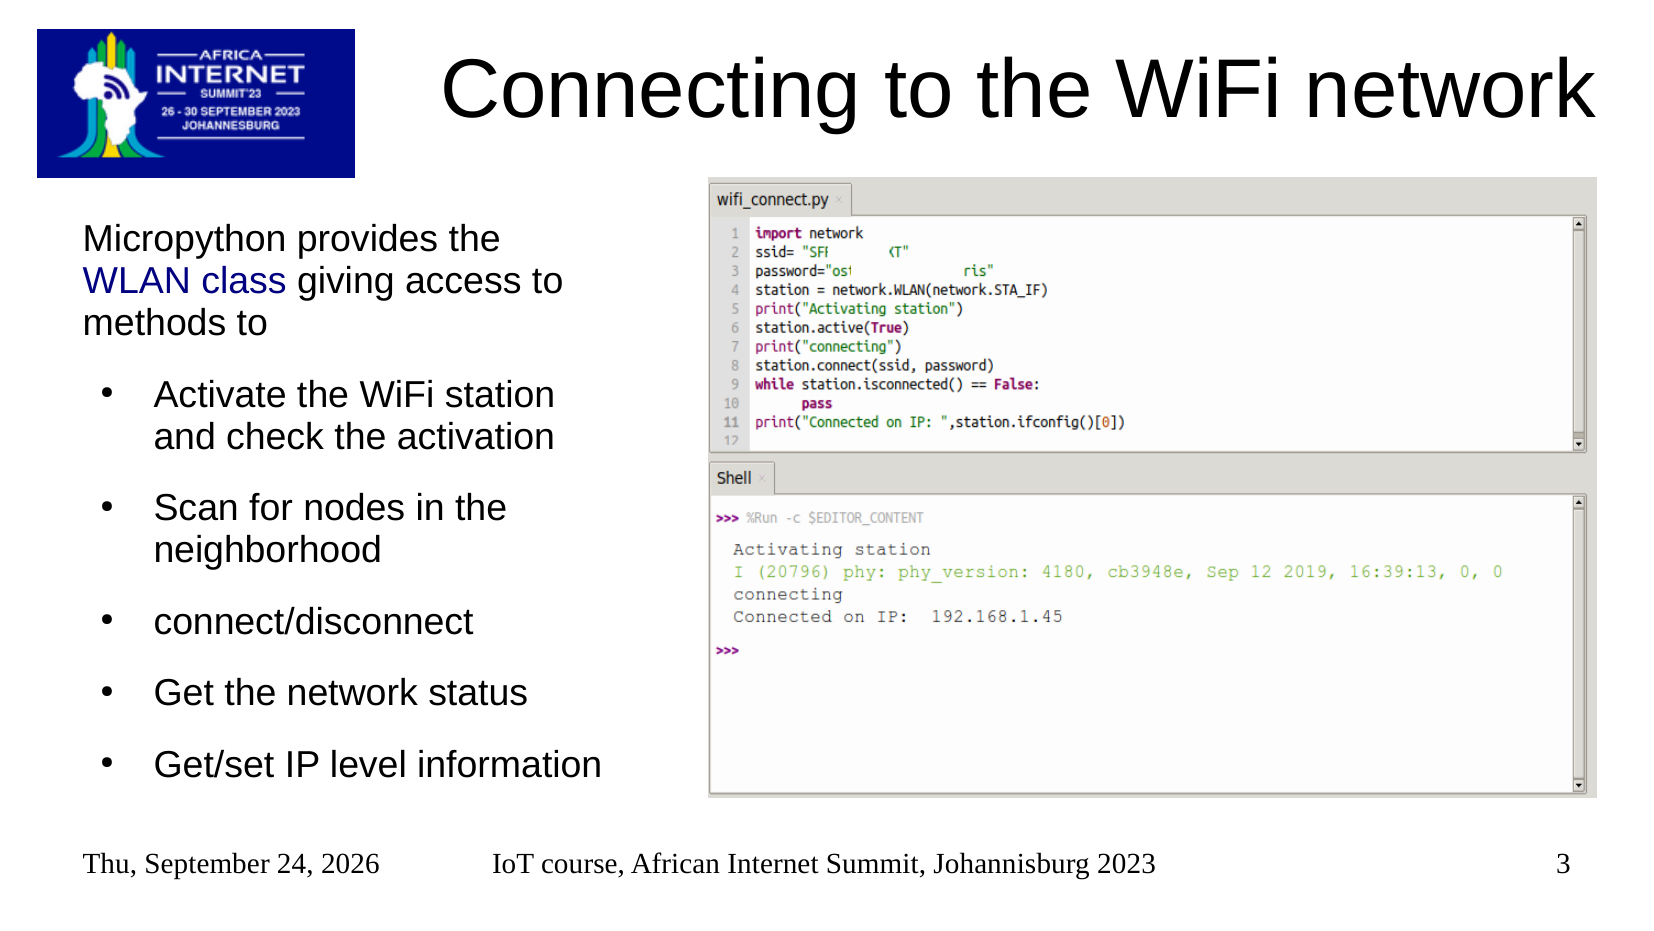

# Connecting to the WiFi network
Micropython provides the
WLAN class giving access to methods to
Activate the WiFi station
and check the activation
Scan for nodes in the neighborhood
connect/disconnect
Get the network status
Get/set IP level information
IoT course, African Internet Summit, Johannisburg 2023
3